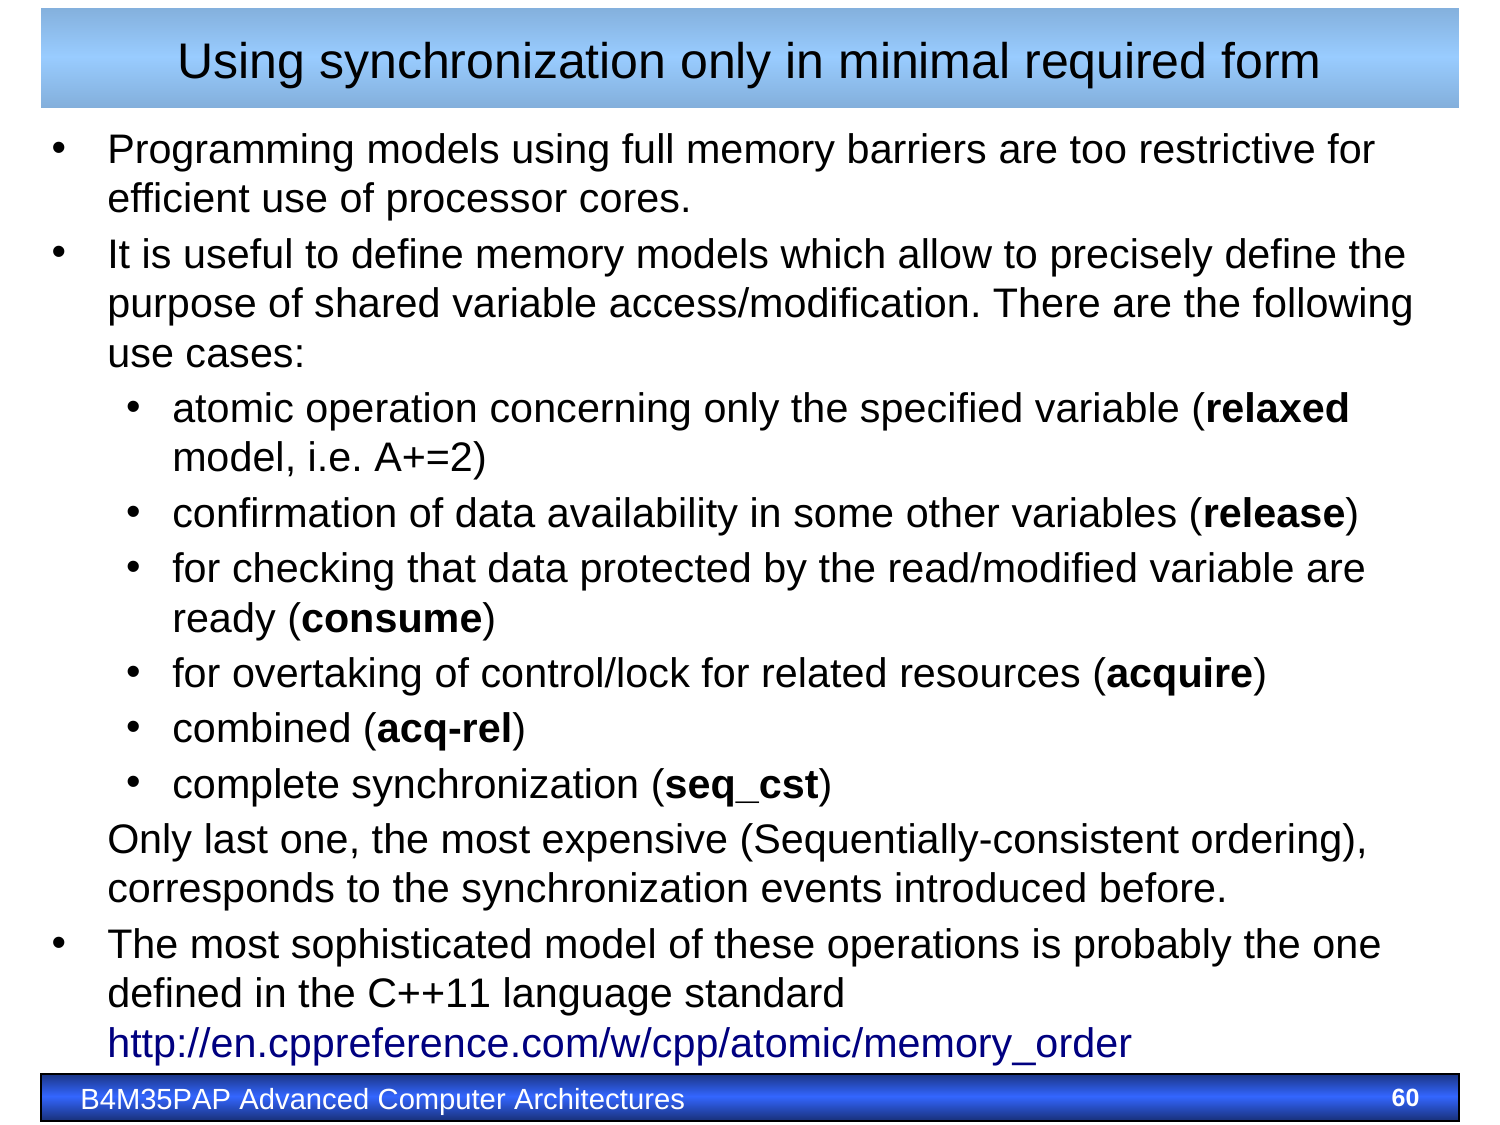

# Using synchronization only in minimal required form
Programming models using full memory barriers are too restrictive for efficient use of processor cores.
It is useful to define memory models which allow to precisely define the purpose of shared variable access/modification. There are the following use cases:
atomic operation concerning only the specified variable (relaxed model, i.e. A+=2)
confirmation of data availability in some other variables (release)
for checking that data protected by the read/modified variable are ready (consume)
for overtaking of control/lock for related resources (acquire)
combined (acq-rel)
complete synchronization (seq_cst)
Only last one, the most expensive (Sequentially-consistent ordering), corresponds to the synchronization events introduced before.
The most sophisticated model of these operations is probably the one defined in the C++11 language standardhttp://en.cppreference.com/w/cpp/atomic/memory_order